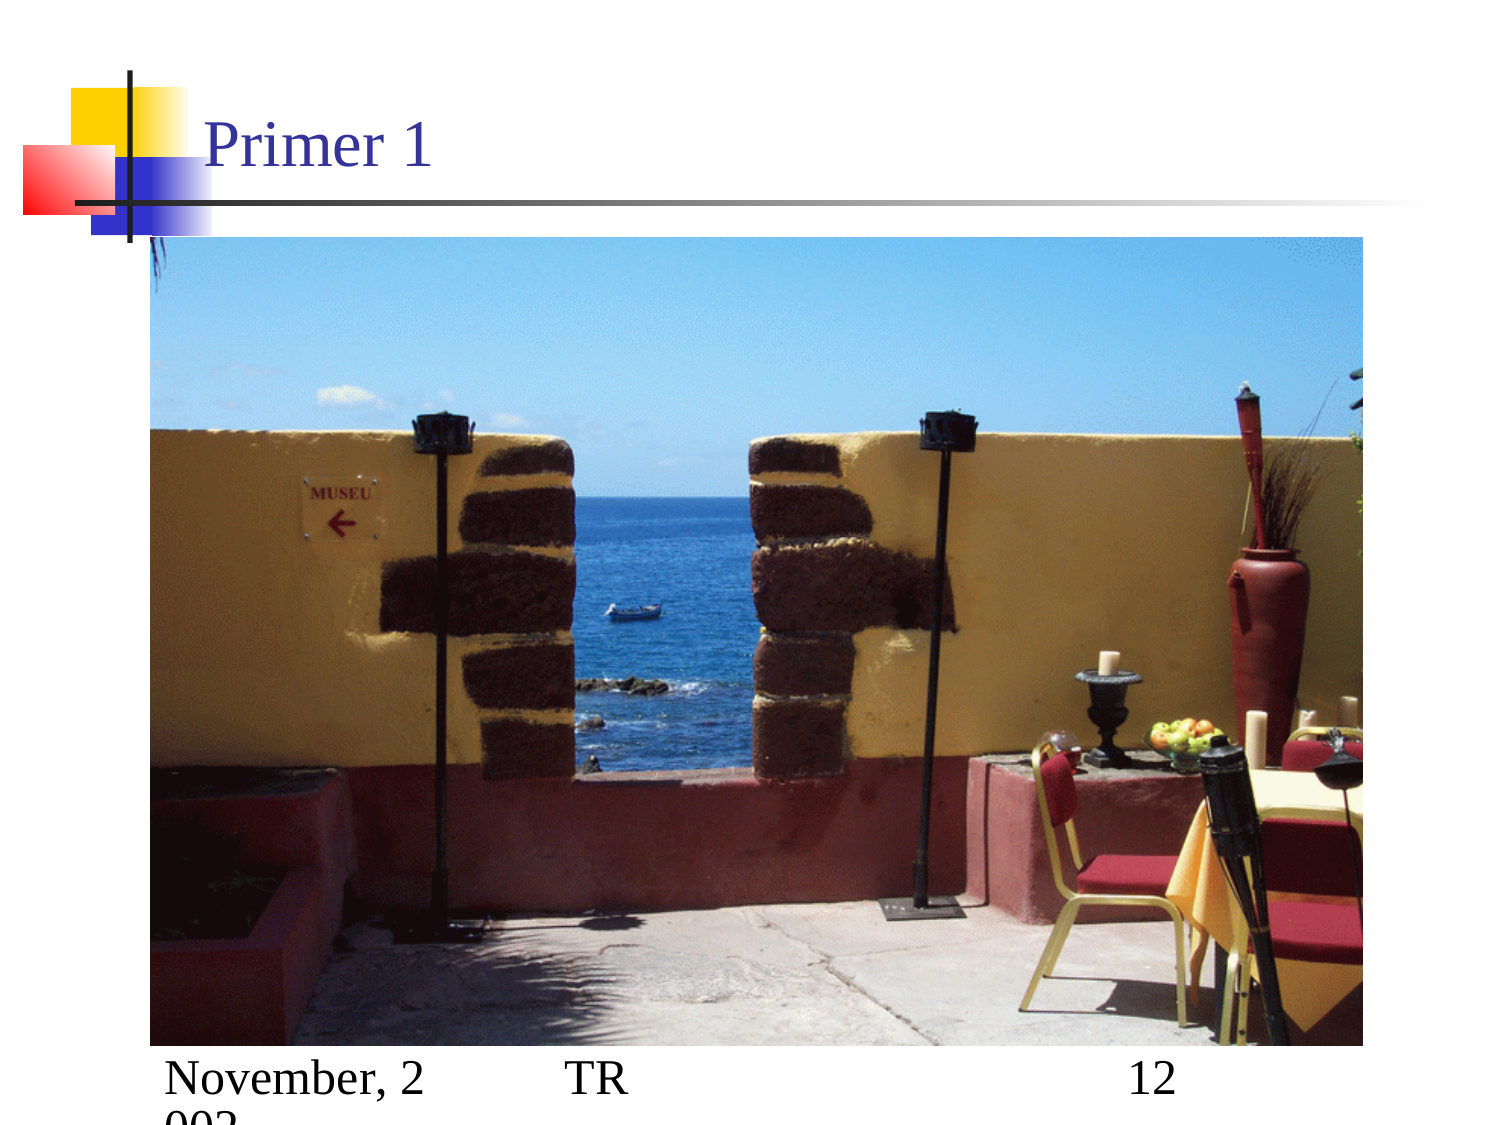

# Primer 1
November, 2002
TR
12